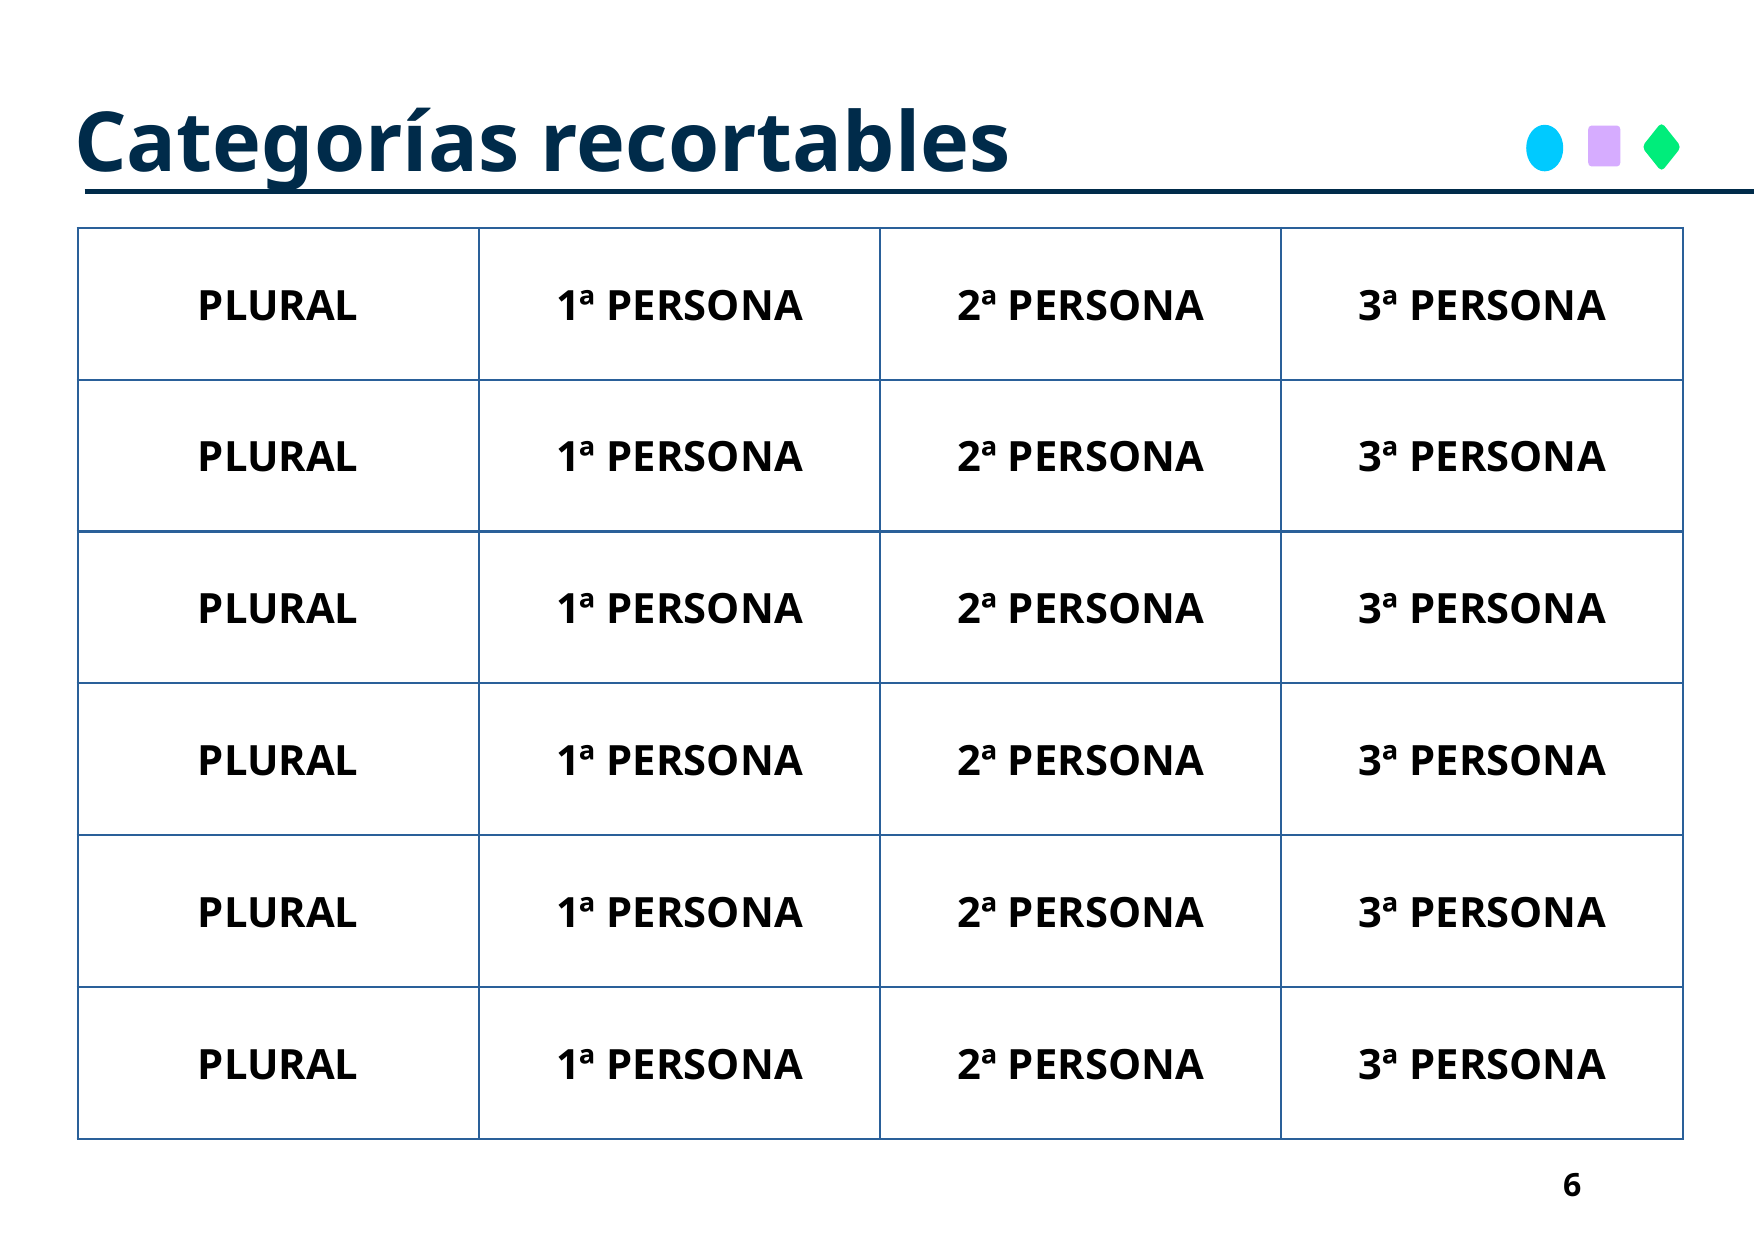

# Categorías recortables
| PLURAL | 1ª PERSONA | 2ª PERSONA | 3ª PERSONA |
| --- | --- | --- | --- |
| PLURAL | 1ª PERSONA | 2ª PERSONA | 3ª PERSONA |
| PLURAL | 1ª PERSONA | 2ª PERSONA | 3ª PERSONA |
| PLURAL | 1ª PERSONA | 2ª PERSONA | 3ª PERSONA |
| PLURAL | 1ª PERSONA | 2ª PERSONA | 3ª PERSONA |
| PLURAL | 1ª PERSONA | 2ª PERSONA | 3ª PERSONA |